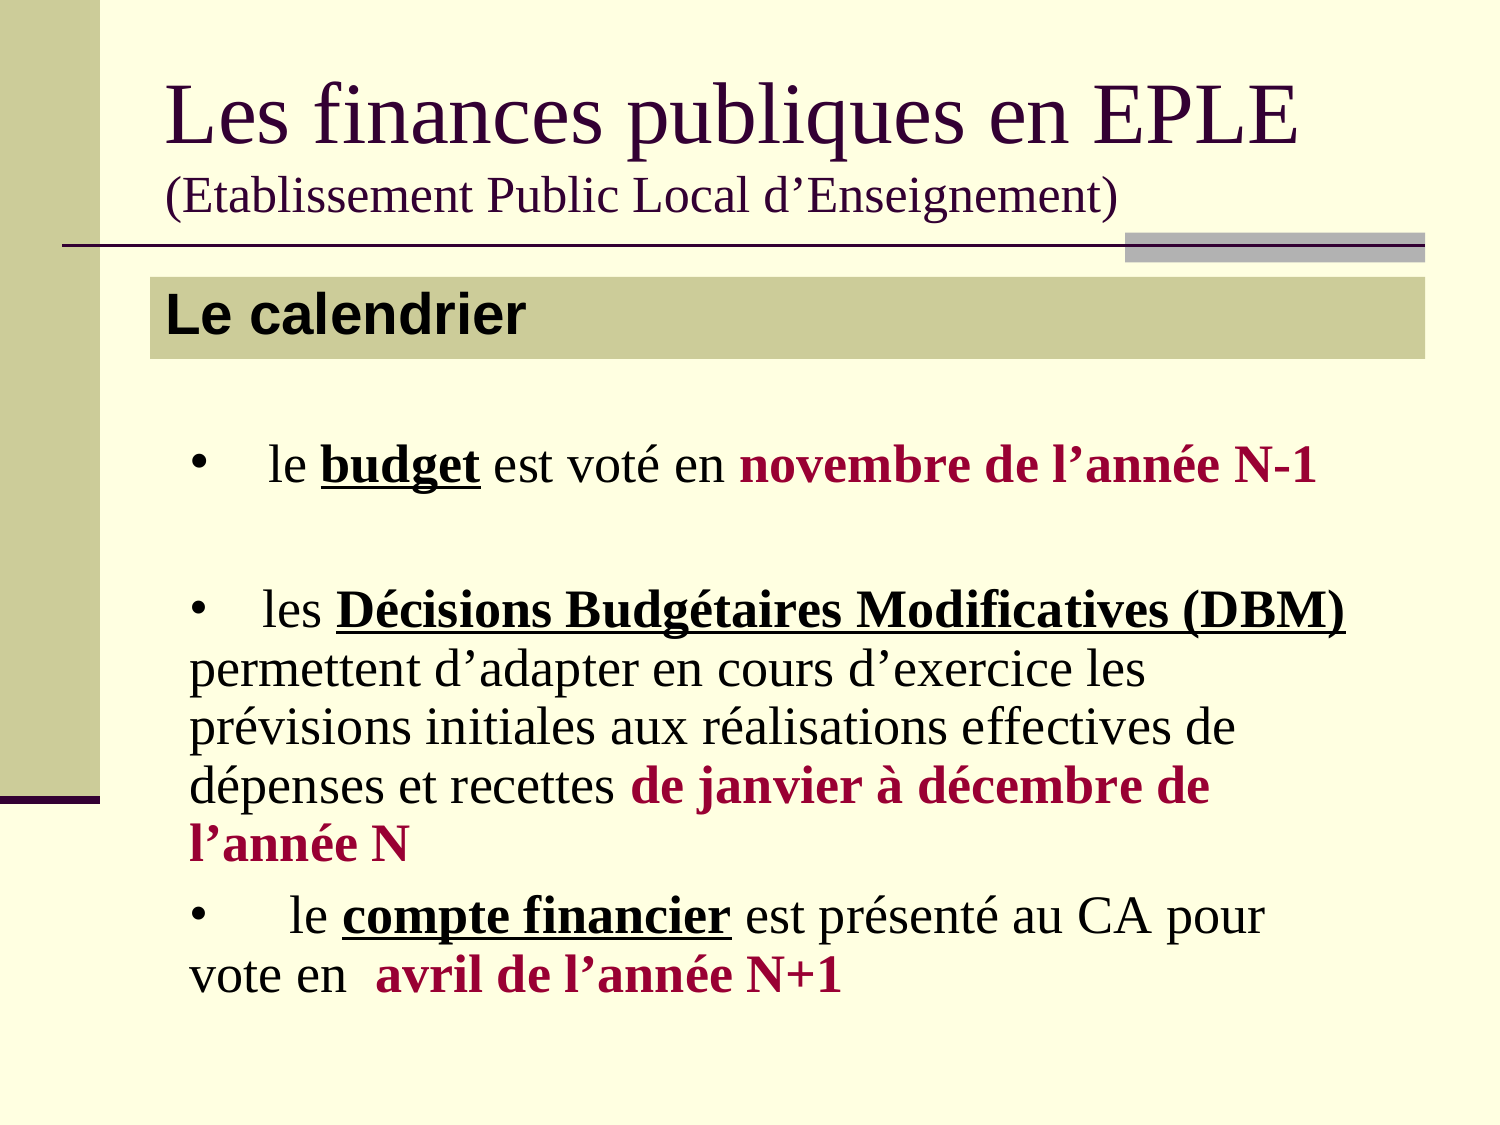

# Les finances publiques en EPLE (Etablissement Public Local d’Enseignement)
Le calendrier
 le budget est voté en novembre de l’année N-1
 les Décisions Budgétaires Modificatives (DBM) permettent d’adapter en cours d’exercice les prévisions initiales aux réalisations effectives de dépenses et recettes de janvier à décembre de l’année N
 le compte financier est présenté au CA pour vote en avril de l’année N+1